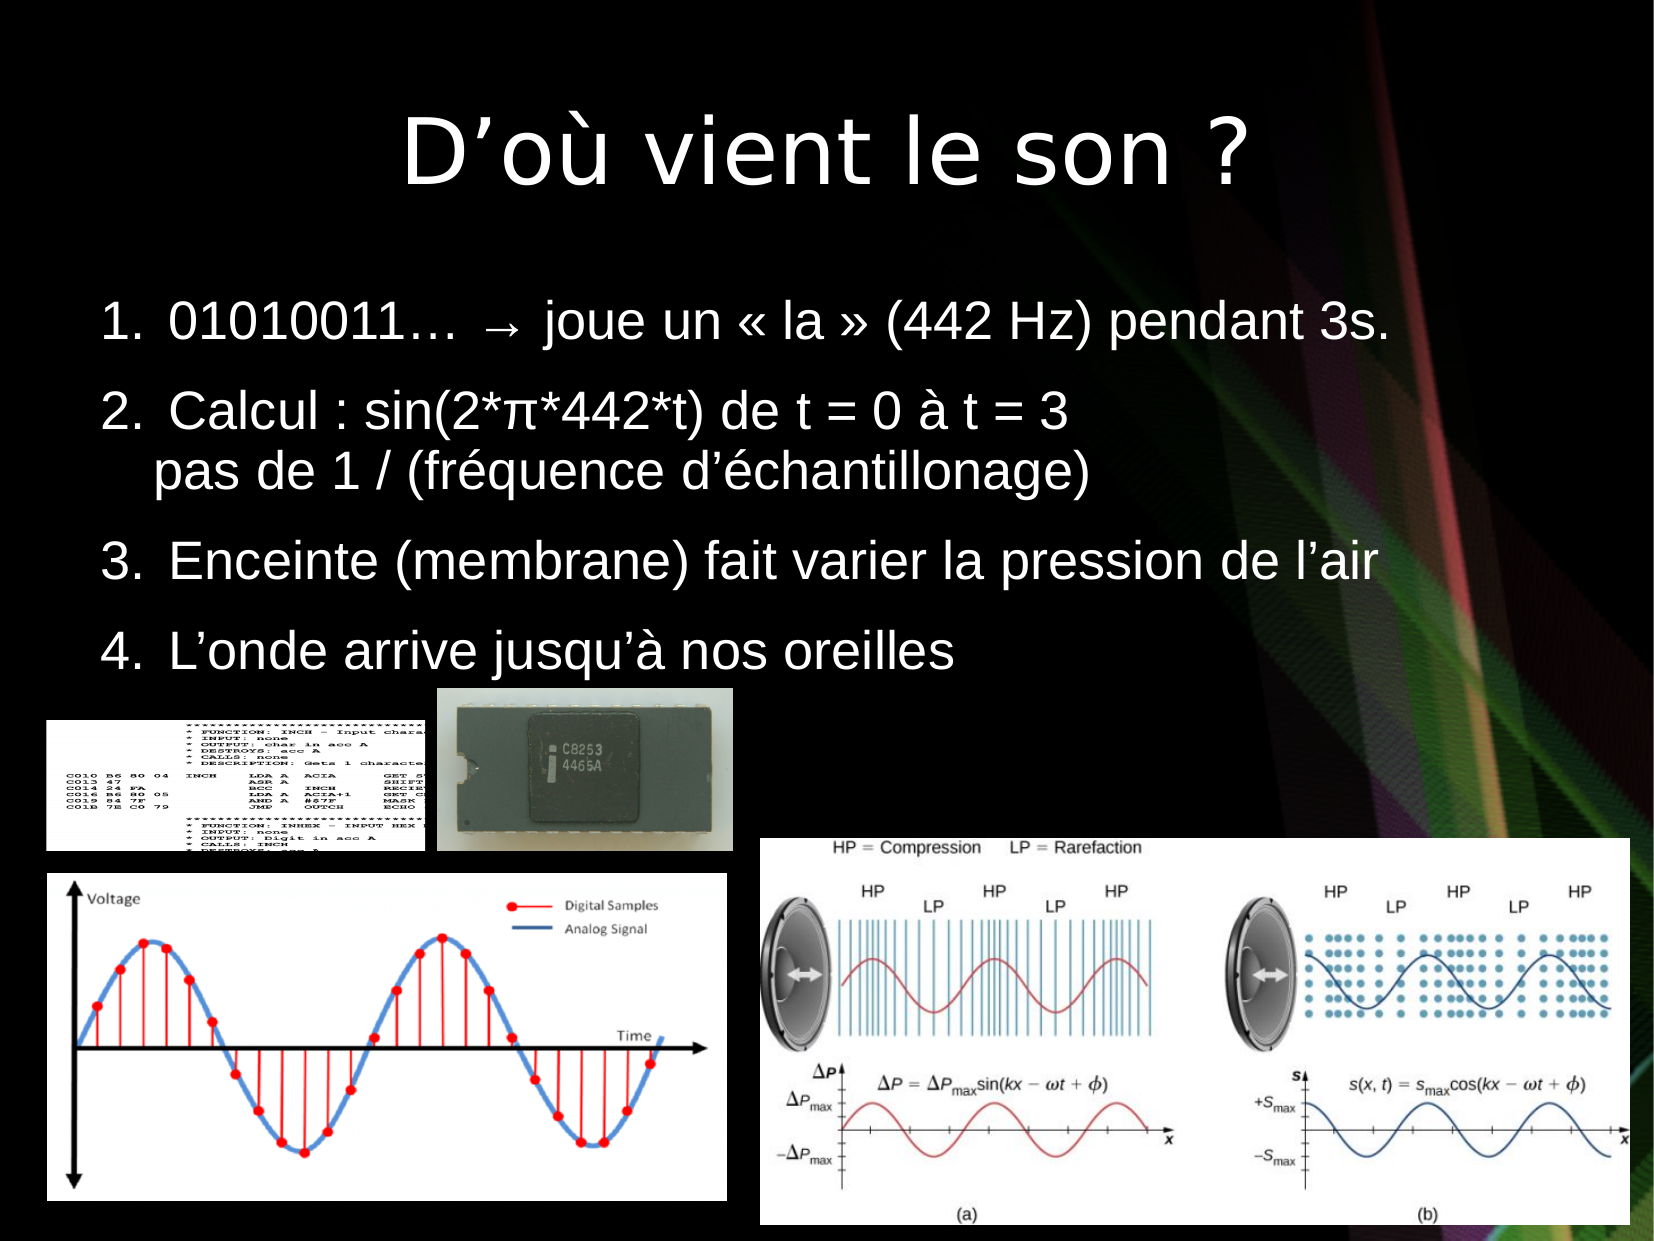

# D’où vient le son ?
 01010011… → joue un « la » (442 Hz) pendant 3s.
 Calcul : sin(2*π*442*t) de t = 0 à t = 3
pas de 1 / (fréquence d’échantillonage)
 Enceinte (membrane) fait varier la pression de l’air
 L’onde arrive jusqu’à nos oreilles